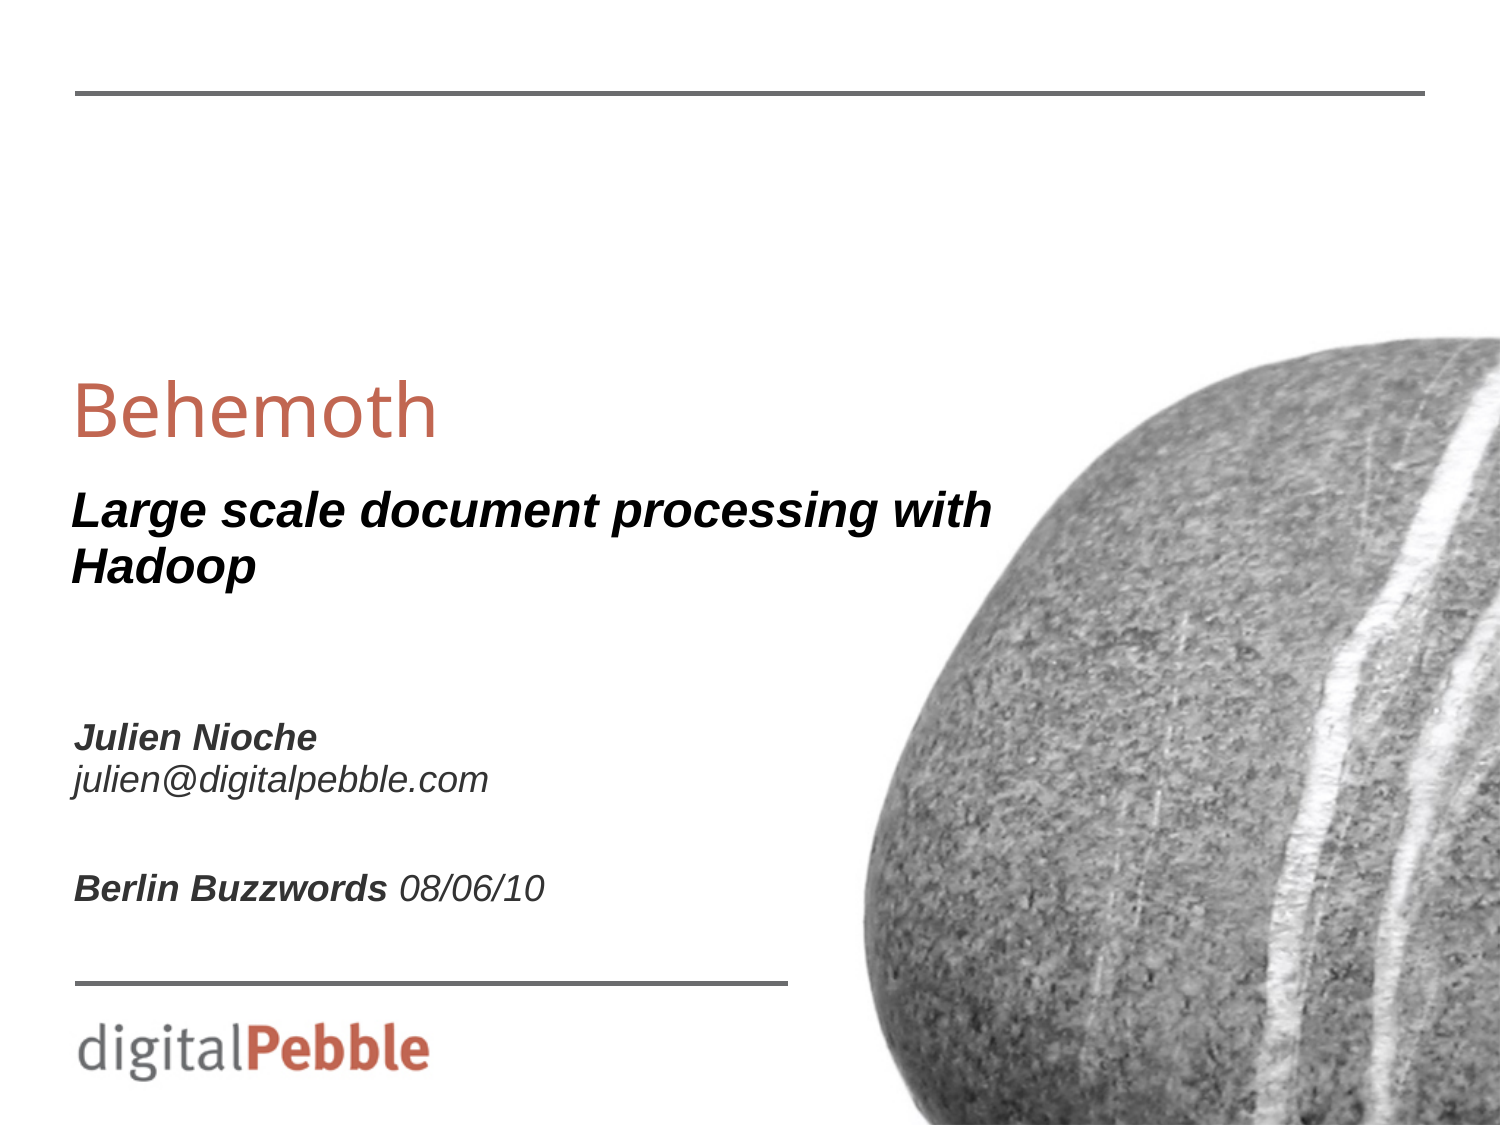

# Behemoth
Large scale document processing with Hadoop
Julien Nioche	julien@digitalpebble.com
Berlin Buzzwords 08/06/10